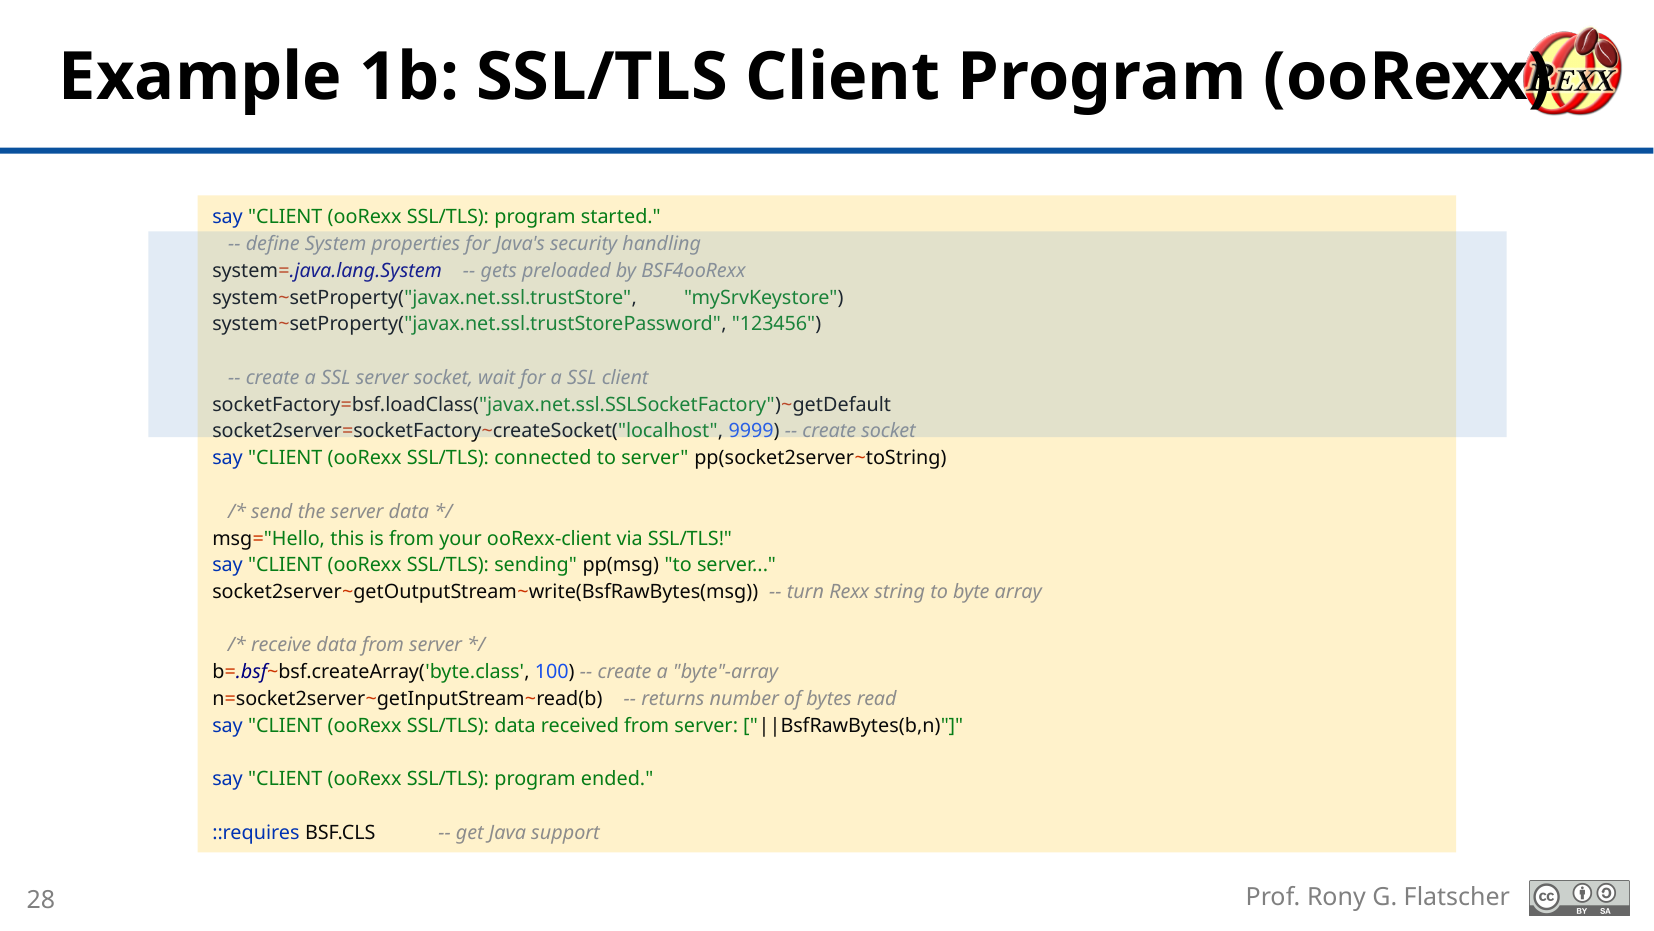

# Example 1b: SSL/TLS Client Program (ooRexx)
say "CLIENT (ooRexx SSL/TLS): program started."
 -- define System properties for Java's security handling
system=.java.lang.System -- gets preloaded by BSF4ooRexx
system~setProperty("javax.net.ssl.trustStore", "mySrvKeystore")
system~setProperty("javax.net.ssl.trustStorePassword", "123456")
 -- create a SSL server socket, wait for a SSL client
socketFactory=bsf.loadClass("javax.net.ssl.SSLSocketFactory")~getDefault
socket2server=socketFactory~createSocket("localhost", 9999) -- create socket
say "CLIENT (ooRexx SSL/TLS): connected to server" pp(socket2server~toString)
 /* send the server data */
msg="Hello, this is from your ooRexx-client via SSL/TLS!"
say "CLIENT (ooRexx SSL/TLS): sending" pp(msg) "to server..."
socket2server~getOutputStream~write(BsfRawBytes(msg)) -- turn Rexx string to byte array
 /* receive data from server */
b=.bsf~bsf.createArray('byte.class', 100) -- create a "byte"-array
n=socket2server~getInputStream~read(b) -- returns number of bytes read
say "CLIENT (ooRexx SSL/TLS): data received from server: ["||BsfRawBytes(b,n)"]"
say "CLIENT (ooRexx SSL/TLS): program ended."
::requires BSF.CLS -- get Java support